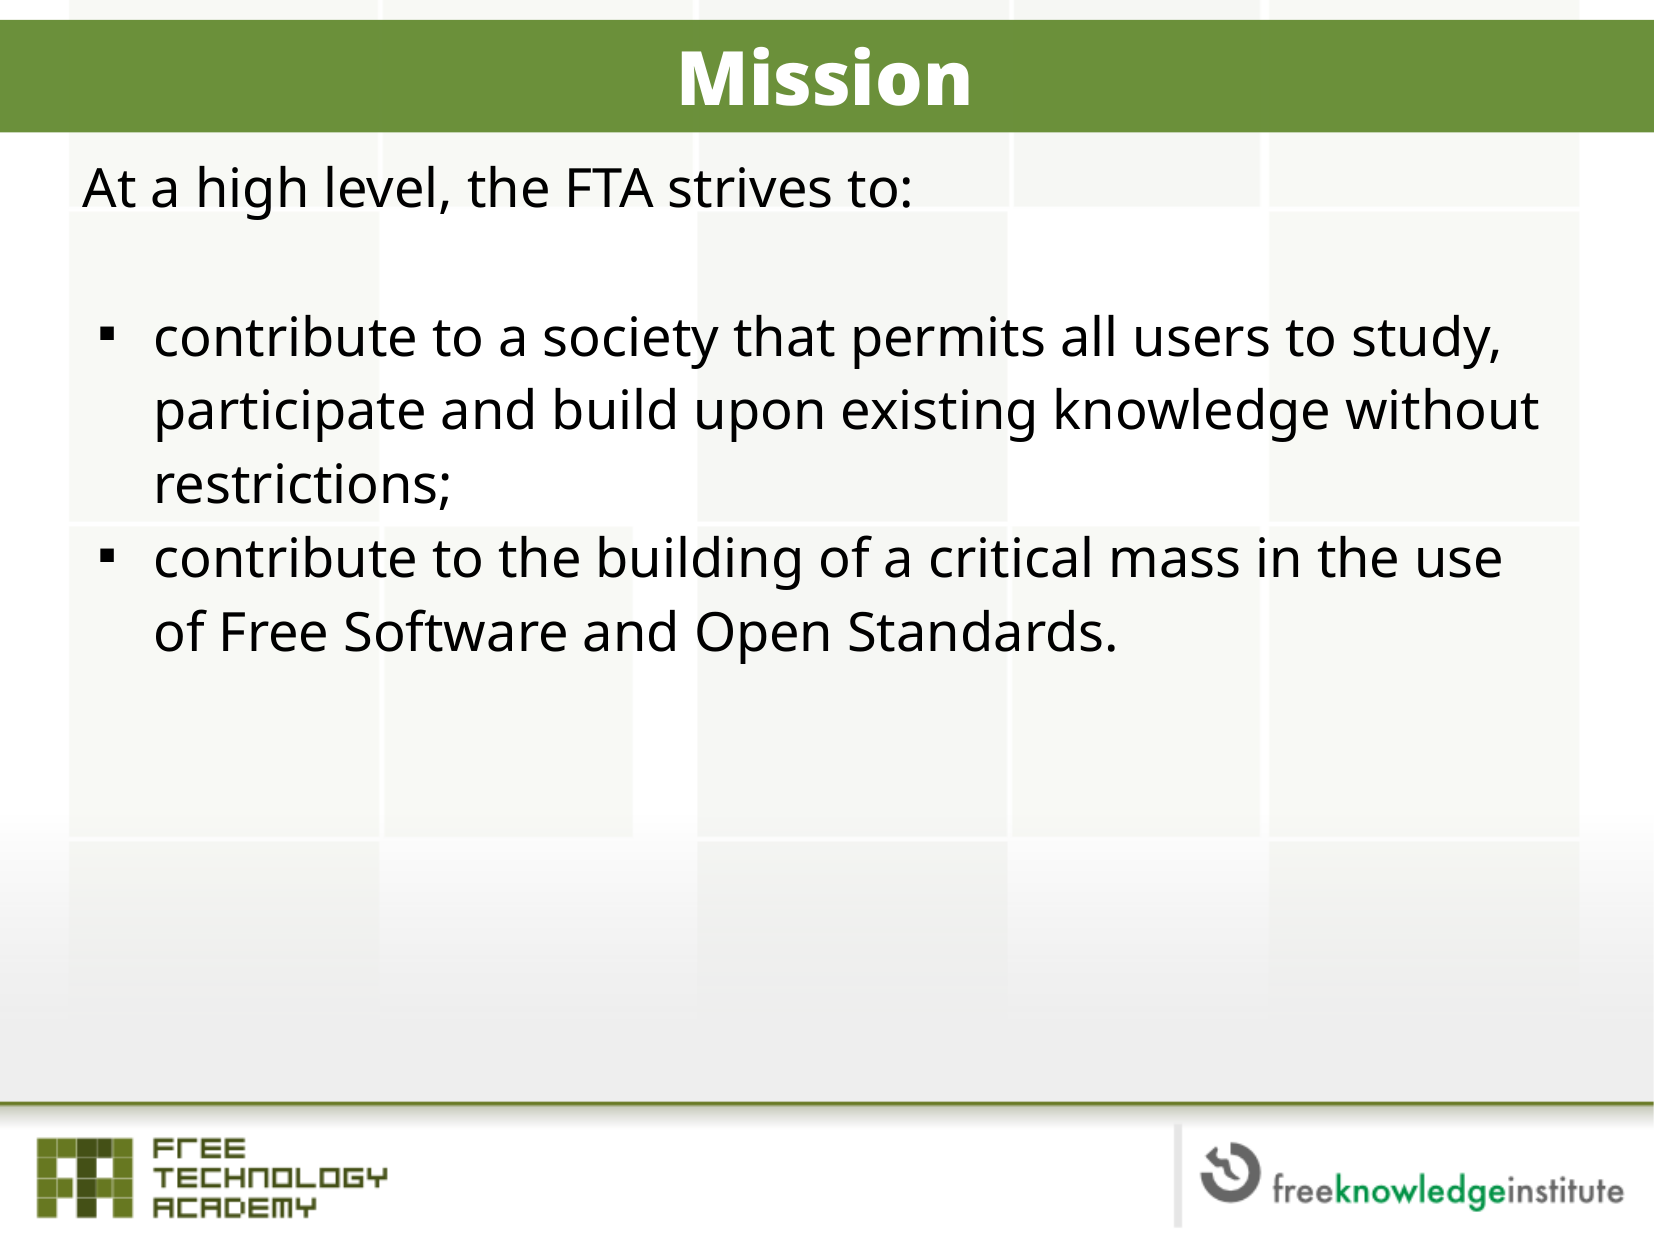

# Mission
At a high level, the FTA strives to:
contribute to a society that permits all users to study, participate and build upon existing knowledge without restrictions;
contribute to the building of a critical mass in the use of Free Software and Open Standards.